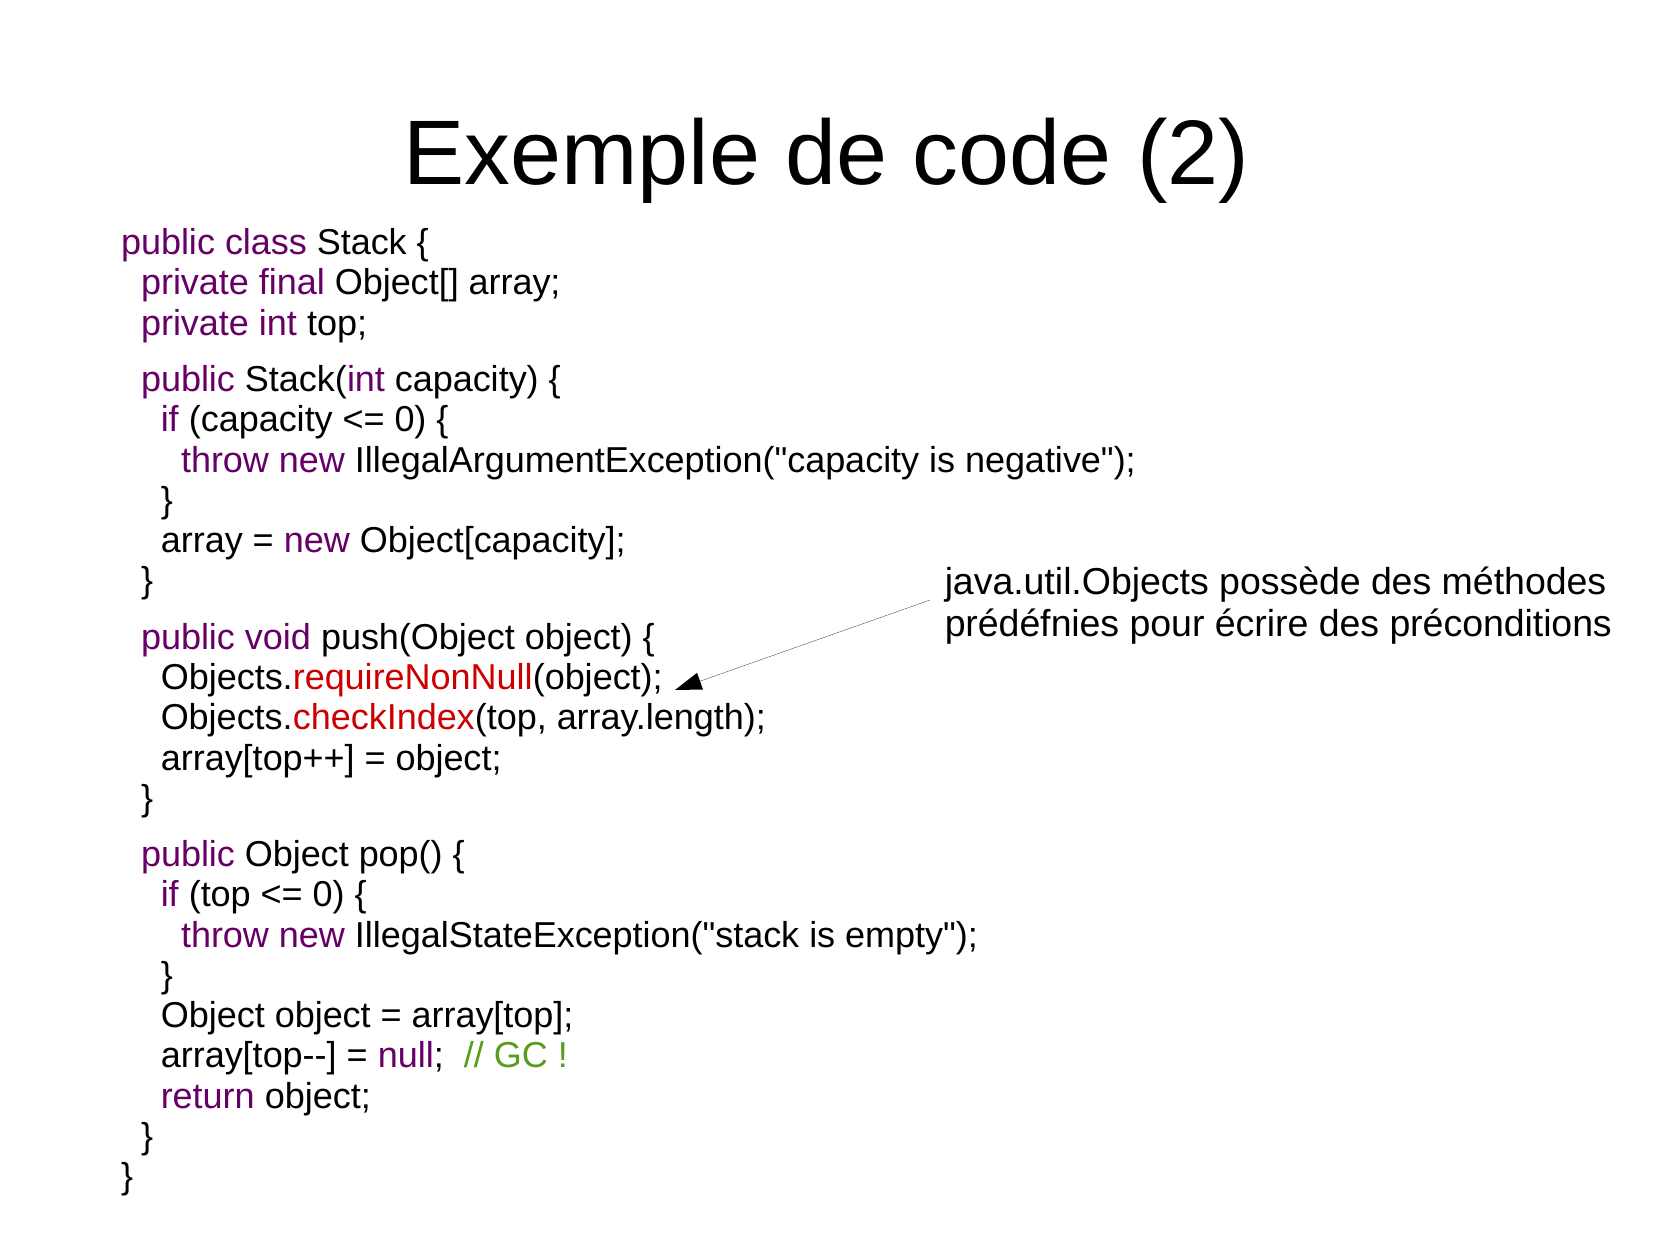

# Exemple de code (2)
public class Stack {
 private final Object[] array;
 private int top;
 public Stack(int capacity) {
 if (capacity <= 0) {
 throw new IllegalArgumentException("capacity is negative");
 }
 array = new Object[capacity];
 }
 public void push(Object object) {
 Objects.requireNonNull(object);
 Objects.checkIndex(top, array.length);
 array[top++] = object;
 }
 public Object pop() {
 if (top <= 0) {
 throw new IllegalStateException("stack is empty");
 }
 Object object = array[top];
 array[top--] = null; // GC !
 return object;
 }
}
java.util.Objects possède des méthodes
prédéfnies pour écrire des préconditions